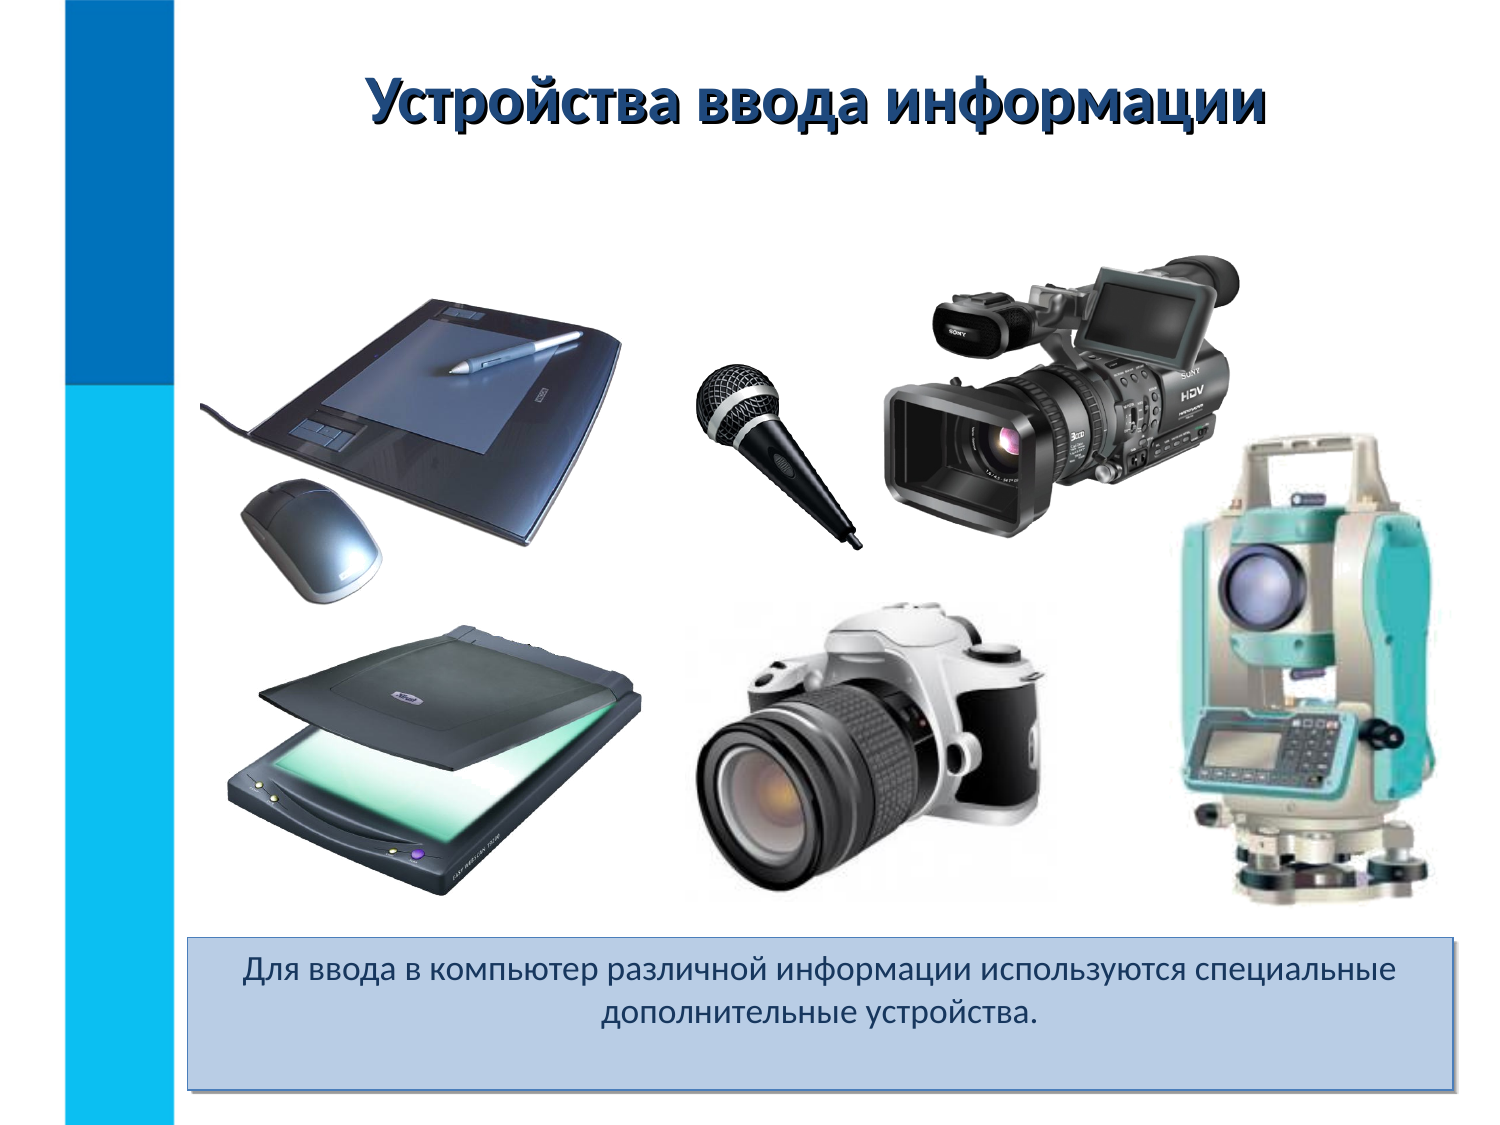

# Устройства ввода информации
Для ввода в компьютер различной информации используются специальные дополнительные устройства.